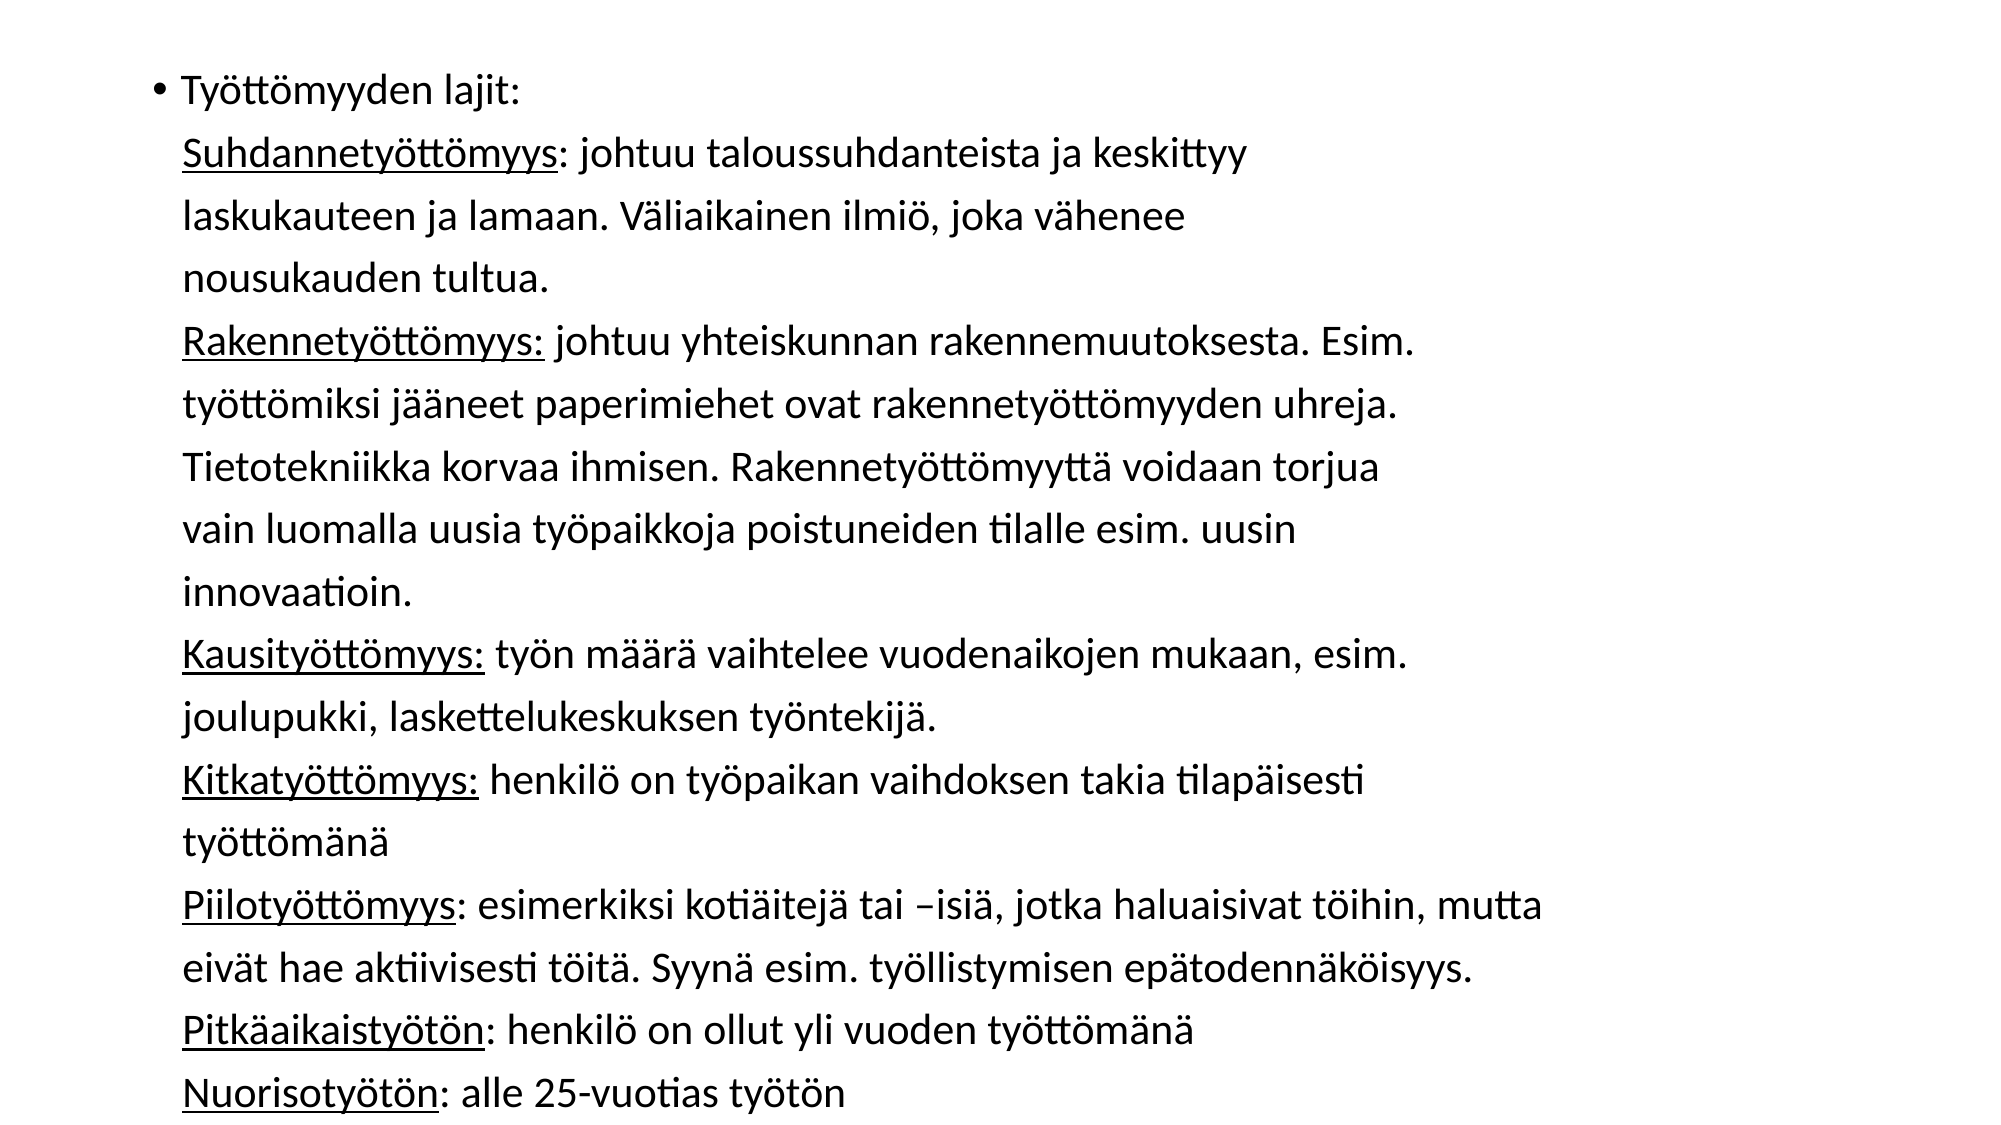

#
Työttömyyden lajit:
 Suhdannetyöttömyys: johtuu taloussuhdanteista ja keskittyy
 laskukauteen ja lamaan. Väliaikainen ilmiö, joka vähenee
 nousukauden tultua.
 Rakennetyöttömyys: johtuu yhteiskunnan rakennemuutoksesta. Esim.
 työttömiksi jääneet paperimiehet ovat rakennetyöttömyyden uhreja.
 Tietotekniikka korvaa ihmisen. Rakennetyöttömyyttä voidaan torjua
 vain luomalla uusia työpaikkoja poistuneiden tilalle esim. uusin
 innovaatioin.
 Kausityöttömyys: työn määrä vaihtelee vuodenaikojen mukaan, esim.
 joulupukki, laskettelukeskuksen työntekijä.
 Kitkatyöttömyys: henkilö on työpaikan vaihdoksen takia tilapäisesti
 työttömänä
 Piilotyöttömyys: esimerkiksi kotiäitejä tai –isiä, jotka haluaisivat töihin, mutta
 eivät hae aktiivisesti töitä. Syynä esim. työllistymisen epätodennäköisyys.
 Pitkäaikaistyötön: henkilö on ollut yli vuoden työttömänä
 Nuorisotyötön: alle 25-vuotias työtön